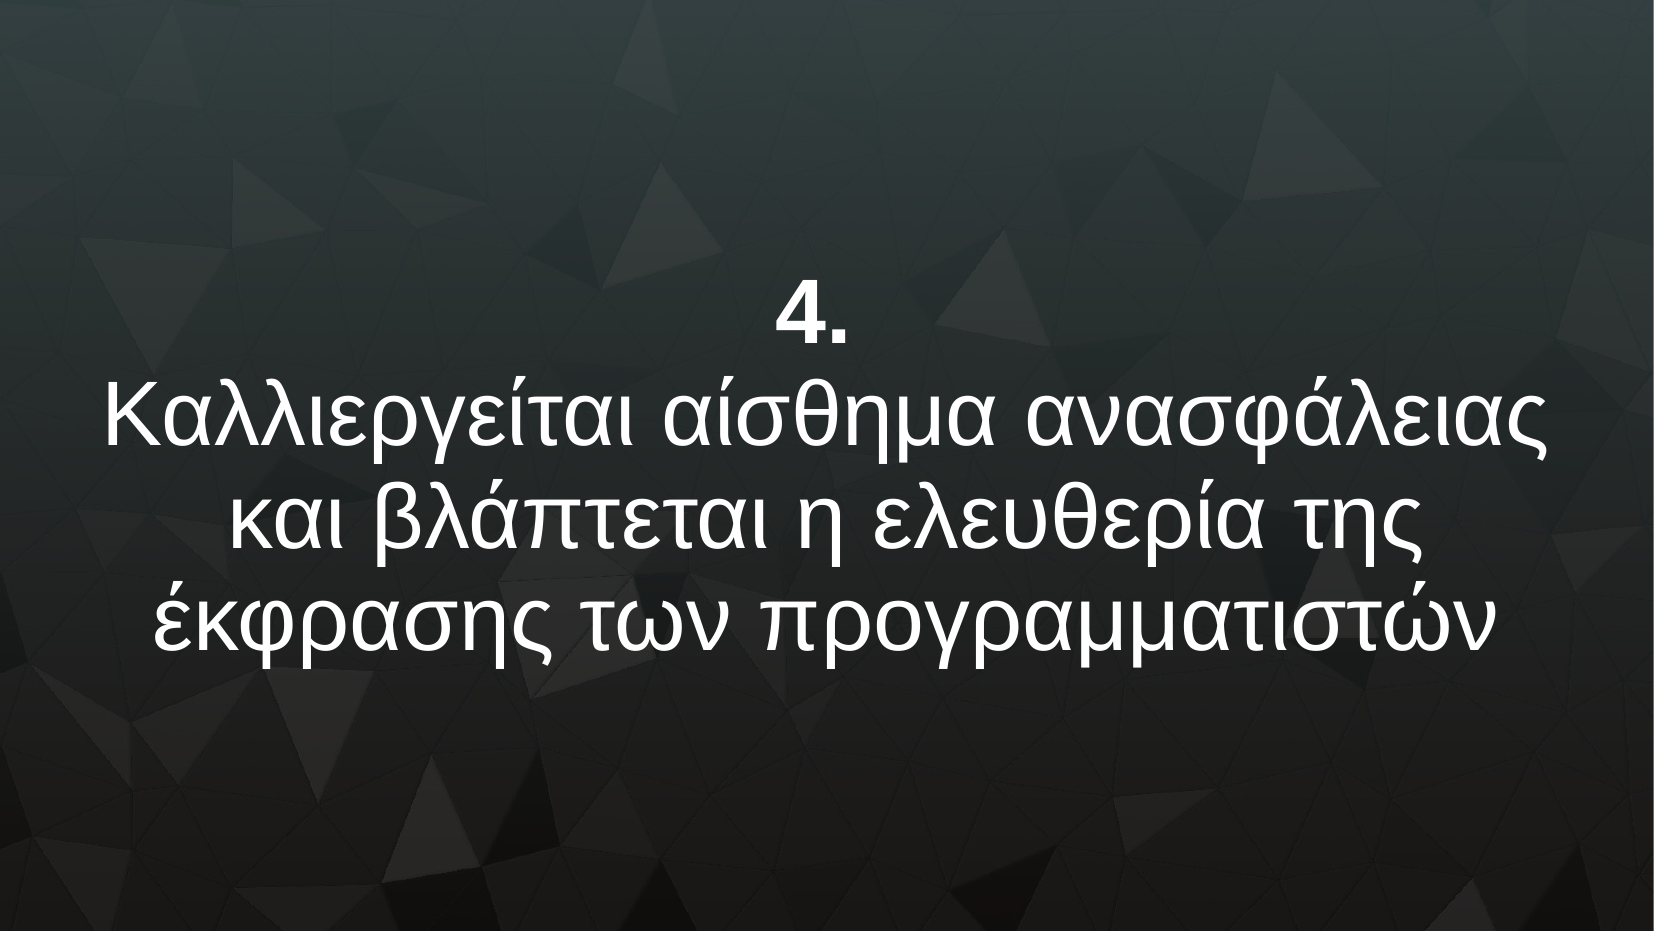

# 4. Καλλιεργείται αίσθημα ανασφάλειας και βλάπτεται η ελευθερία της έκφρασης των προγραμματιστών